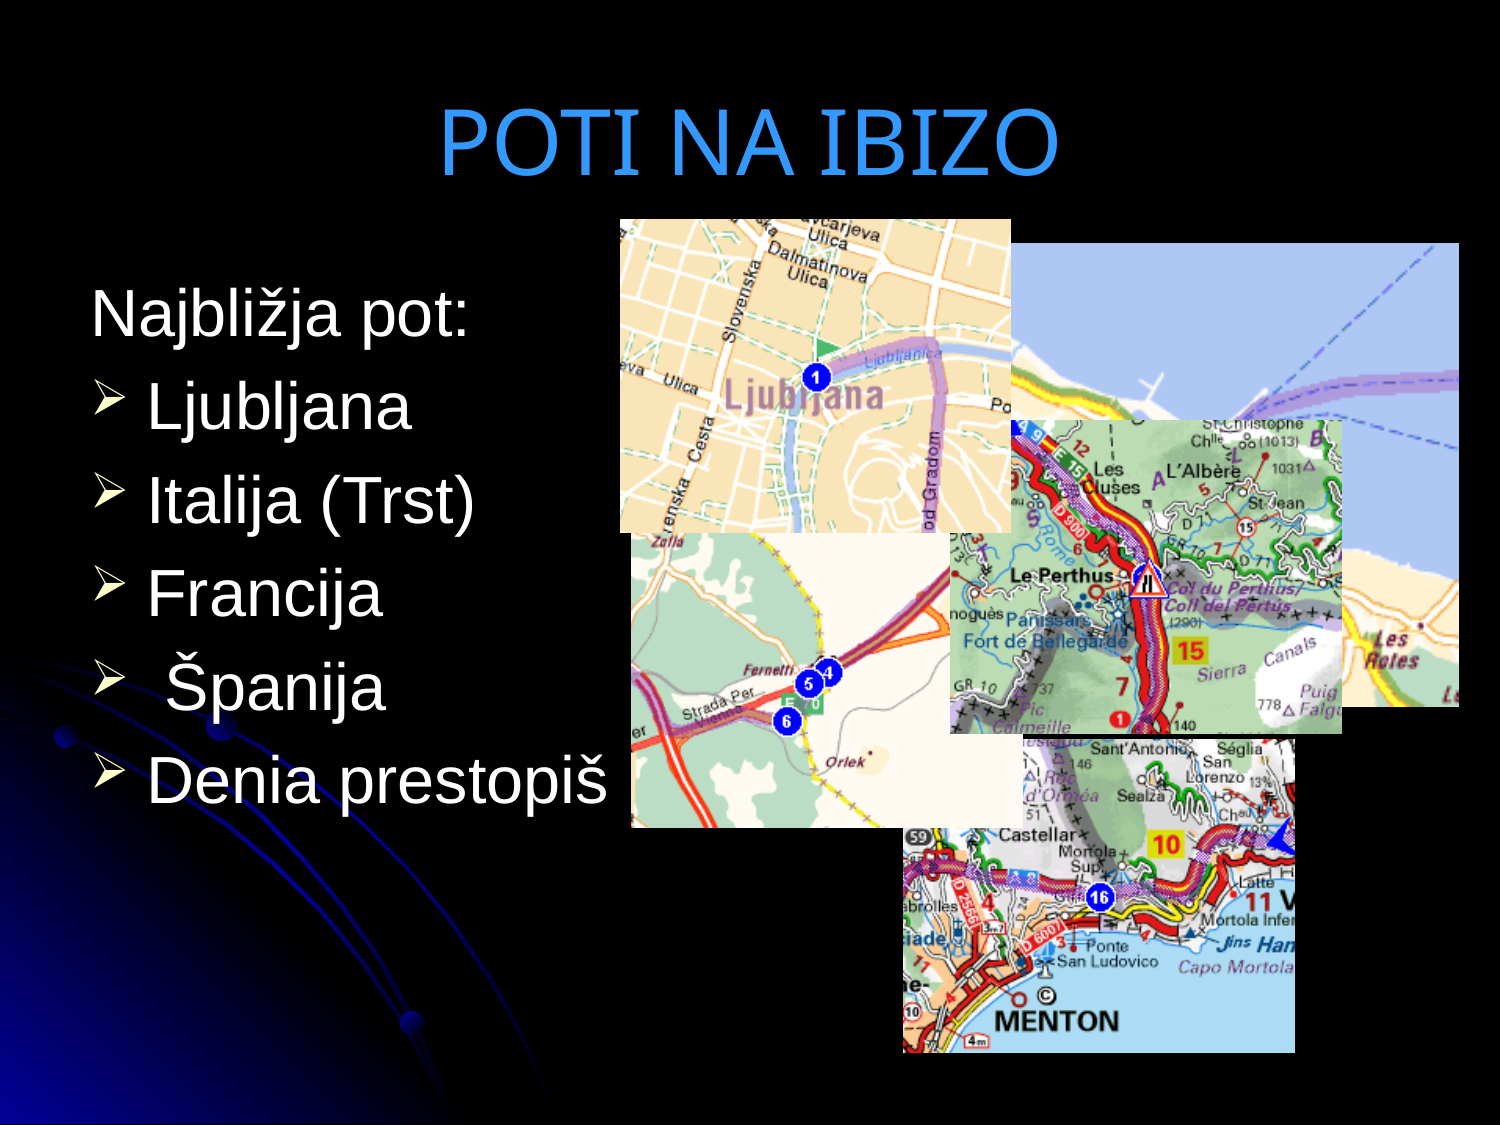

# POTI NA IBIZO
Najbližja pot:
Ljubljana
Italija (Trst)
Francija
 Španija
Denia prestopiš na trajekt